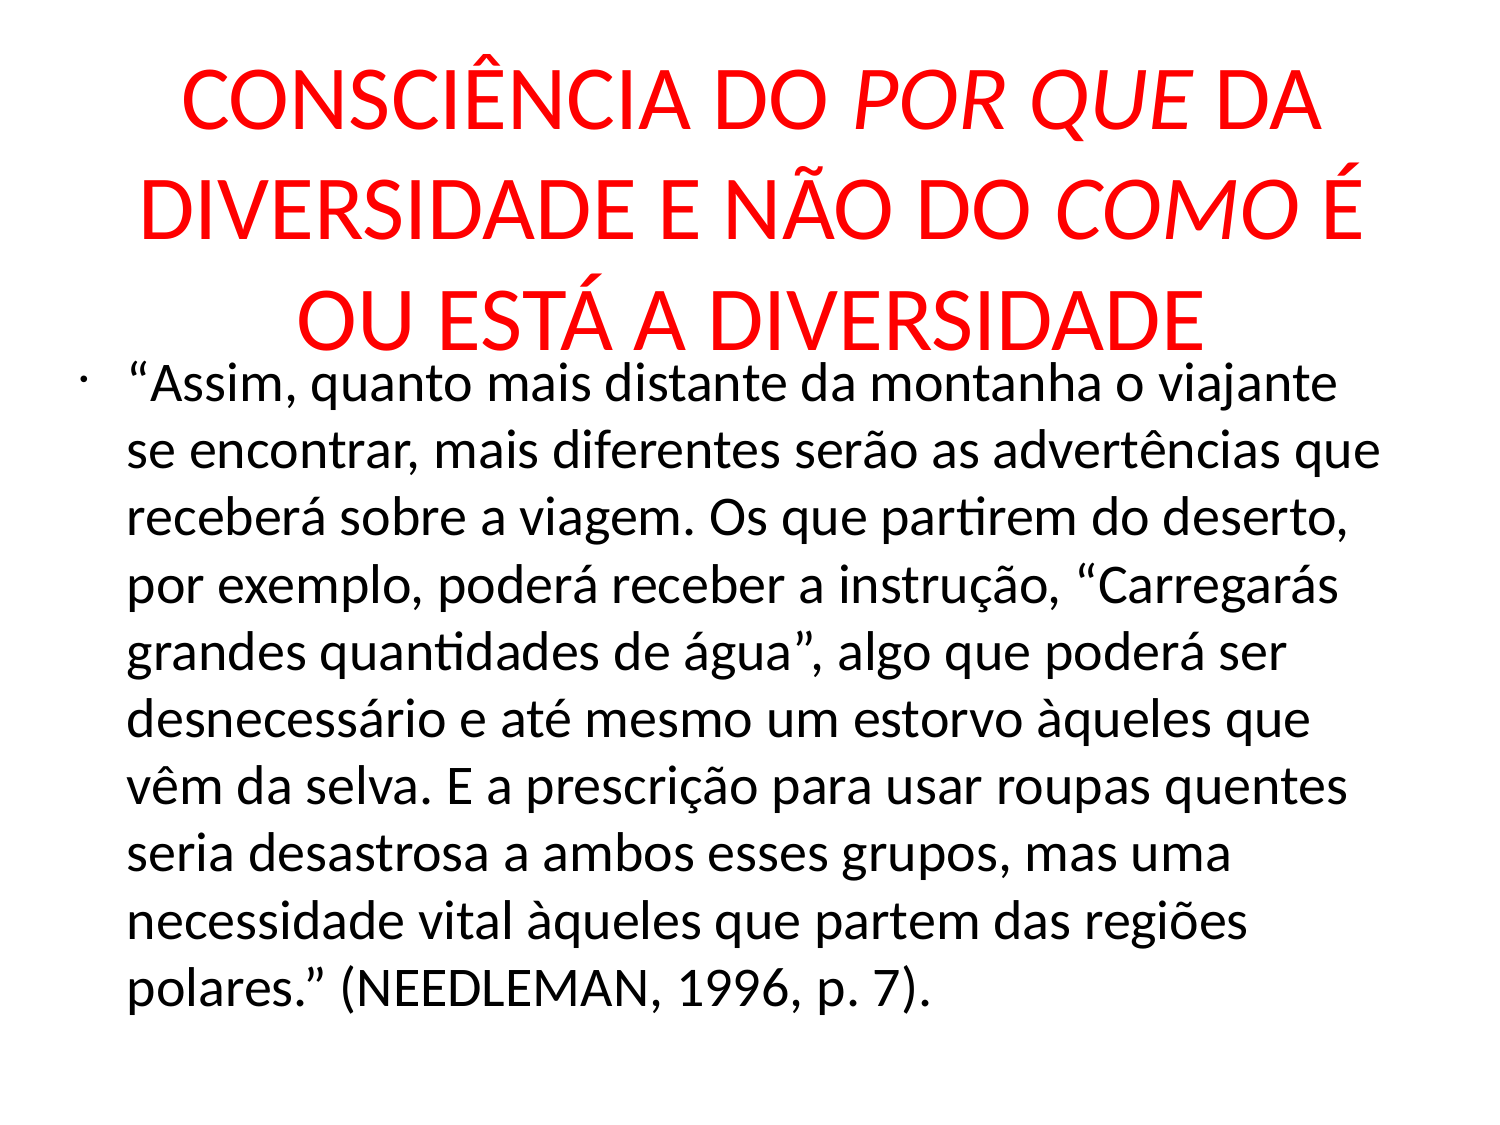

# CONSCIÊNCIA DO POR QUE DA DIVERSIDADE E NÃO DO COMO É OU ESTÁ A DIVERSIDADE
“Assim, quanto mais distante da montanha o viajante se encontrar, mais diferentes serão as advertências que receberá sobre a viagem. Os que partirem do deserto, por exemplo, poderá receber a instrução, “Carregarás grandes quantidades de água”, algo que poderá ser desnecessário e até mesmo um estorvo àqueles que vêm da selva. E a prescrição para usar roupas quentes seria desastrosa a ambos esses grupos, mas uma necessidade vital àqueles que partem das regiões polares.” (NEEDLEMAN, 1996, p. 7).